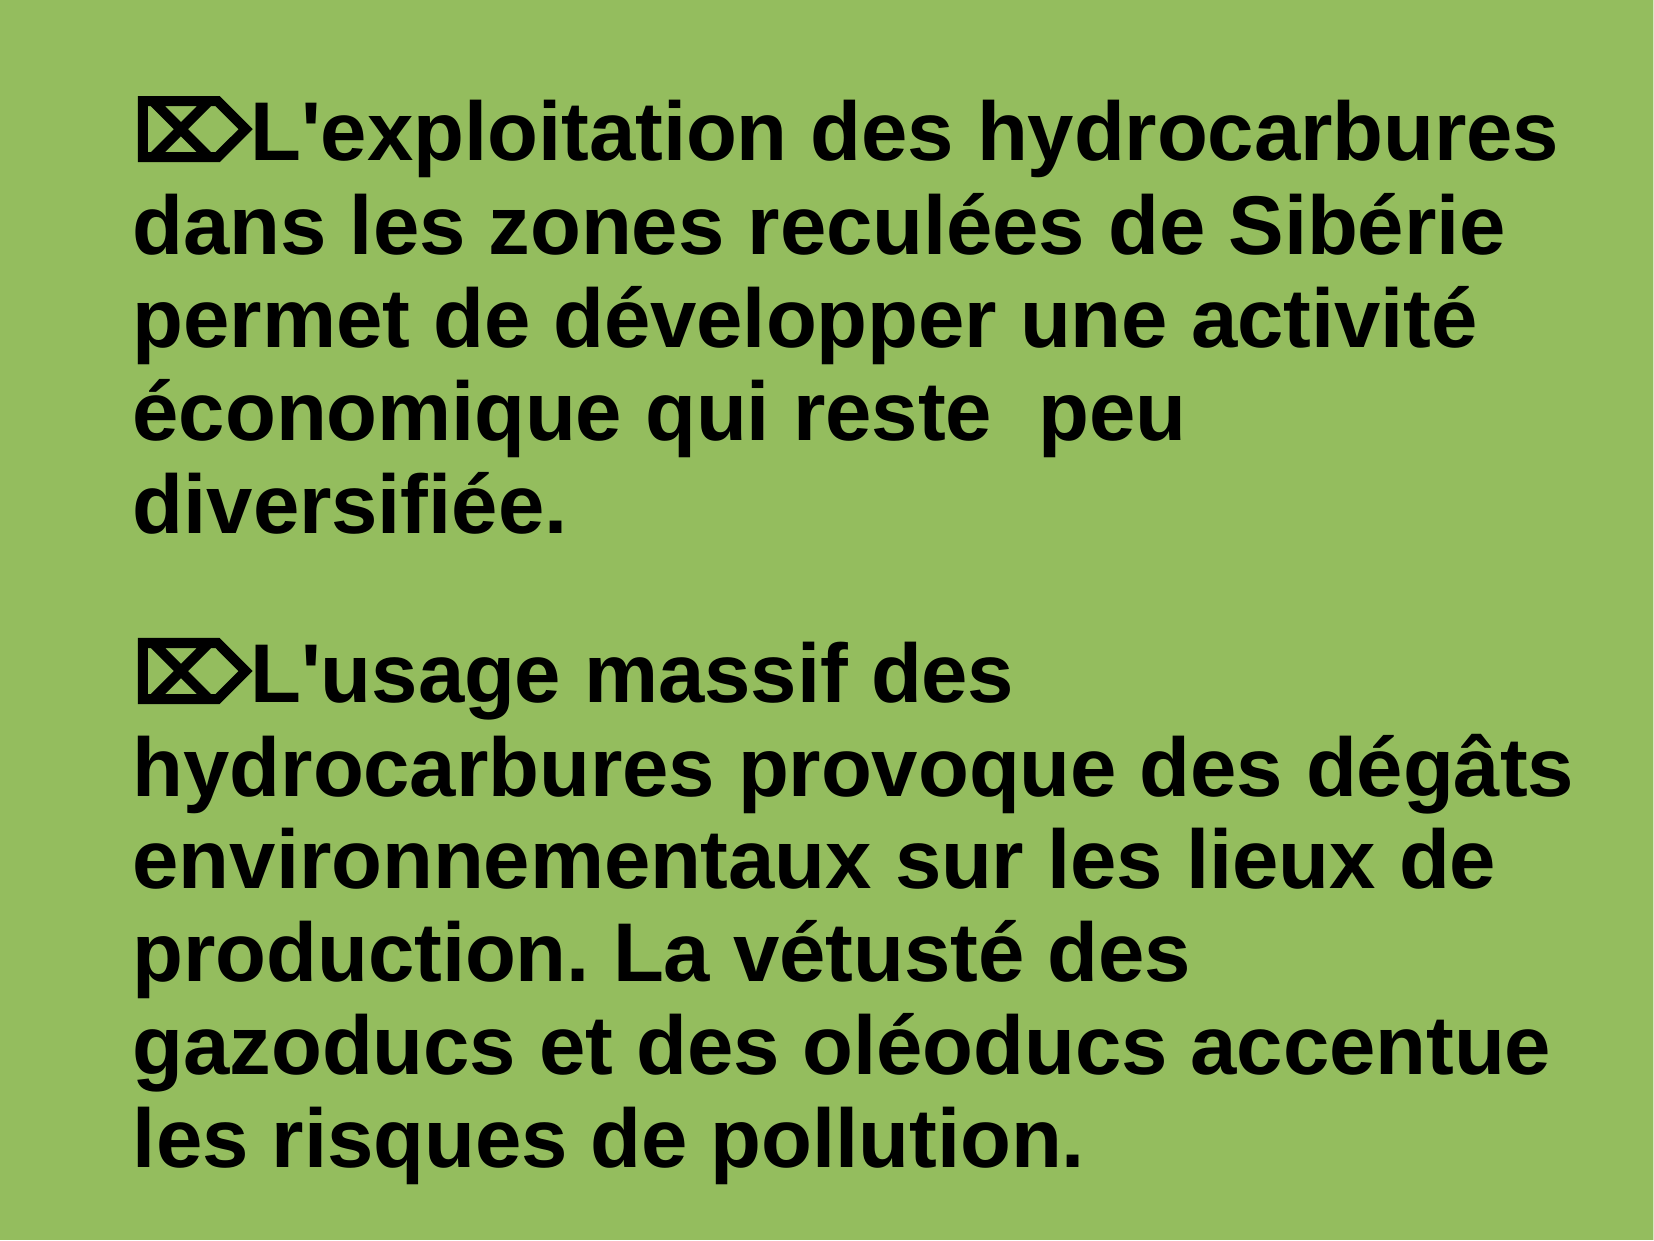

L'exploitation des hydrocarbures dans les zones reculées de Sibérie permet de développer une activité économique qui reste peu diversifiée.
L'usage massif des hydrocarbures provoque des dégâts environnementaux sur les lieux de production. La vétusté des gazoducs et des oléoducs accentue les risques de pollution.